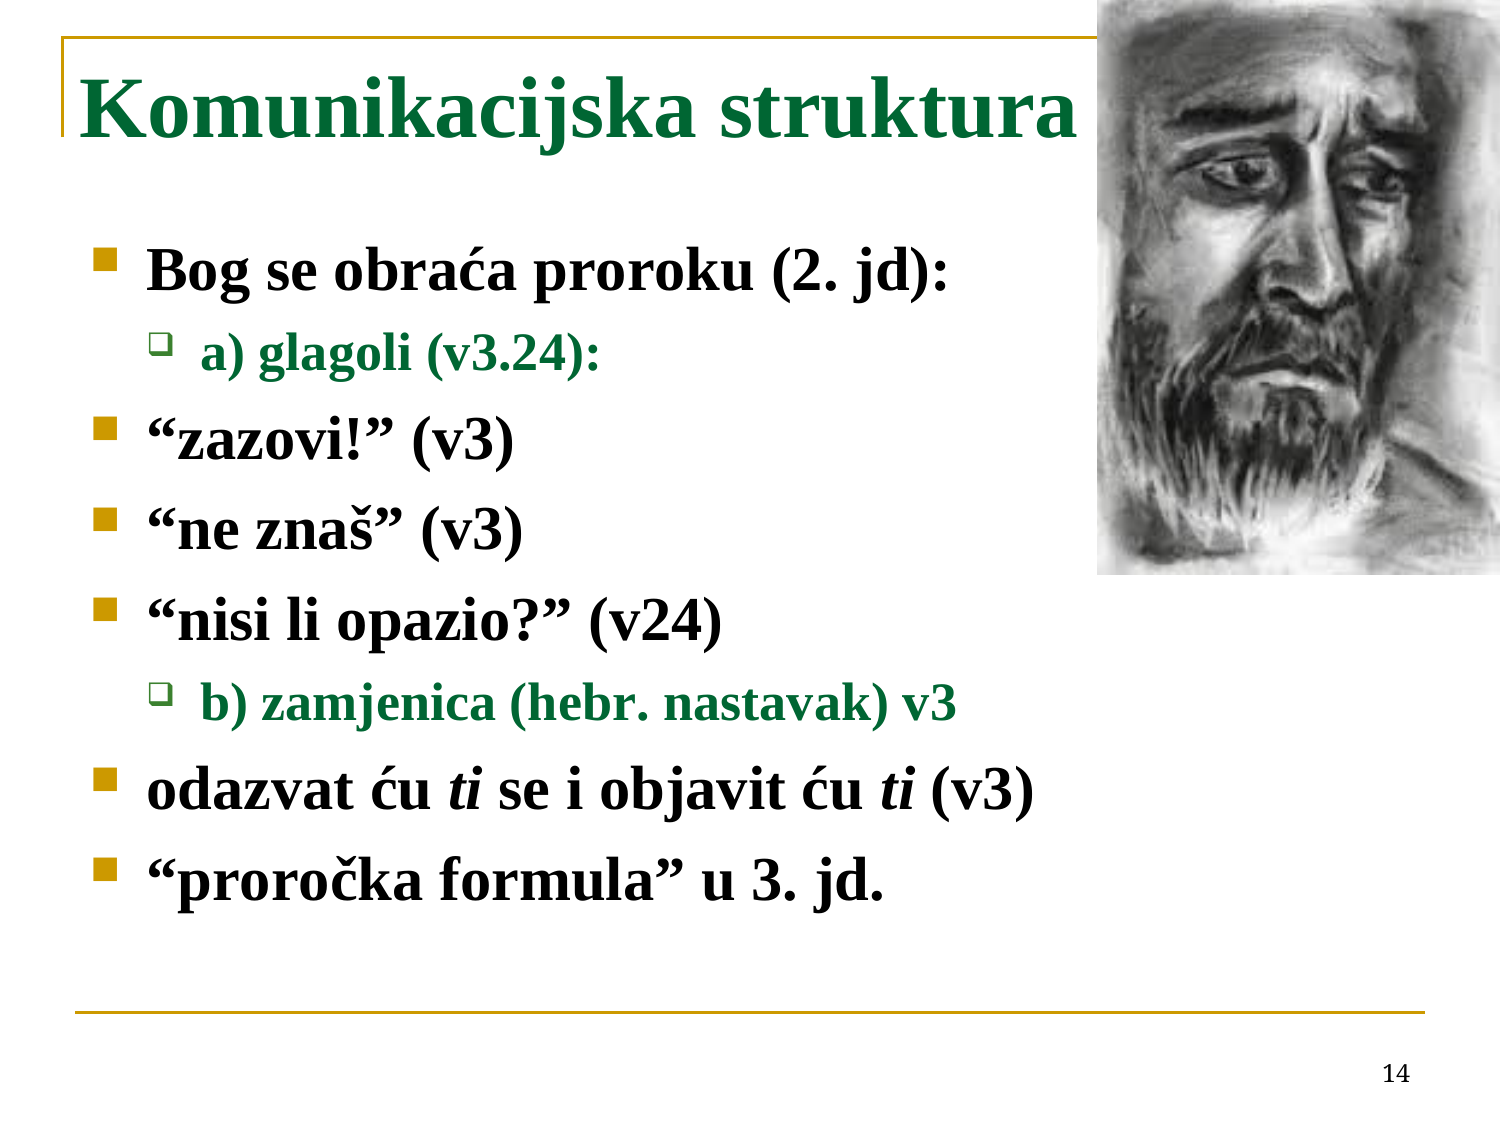

# Komunikacijska struktura
Bog se obraća proroku (2. jd):
a) glagoli (v3.24):
“zazovi!” (v3)
“ne znaš” (v3)
“nisi li opazio?” (v24)
b) zamjenica (hebr. nastavak) v3
odazvat ću ti se i objavit ću ti (v3)
“proročka formula” u 3. jd.